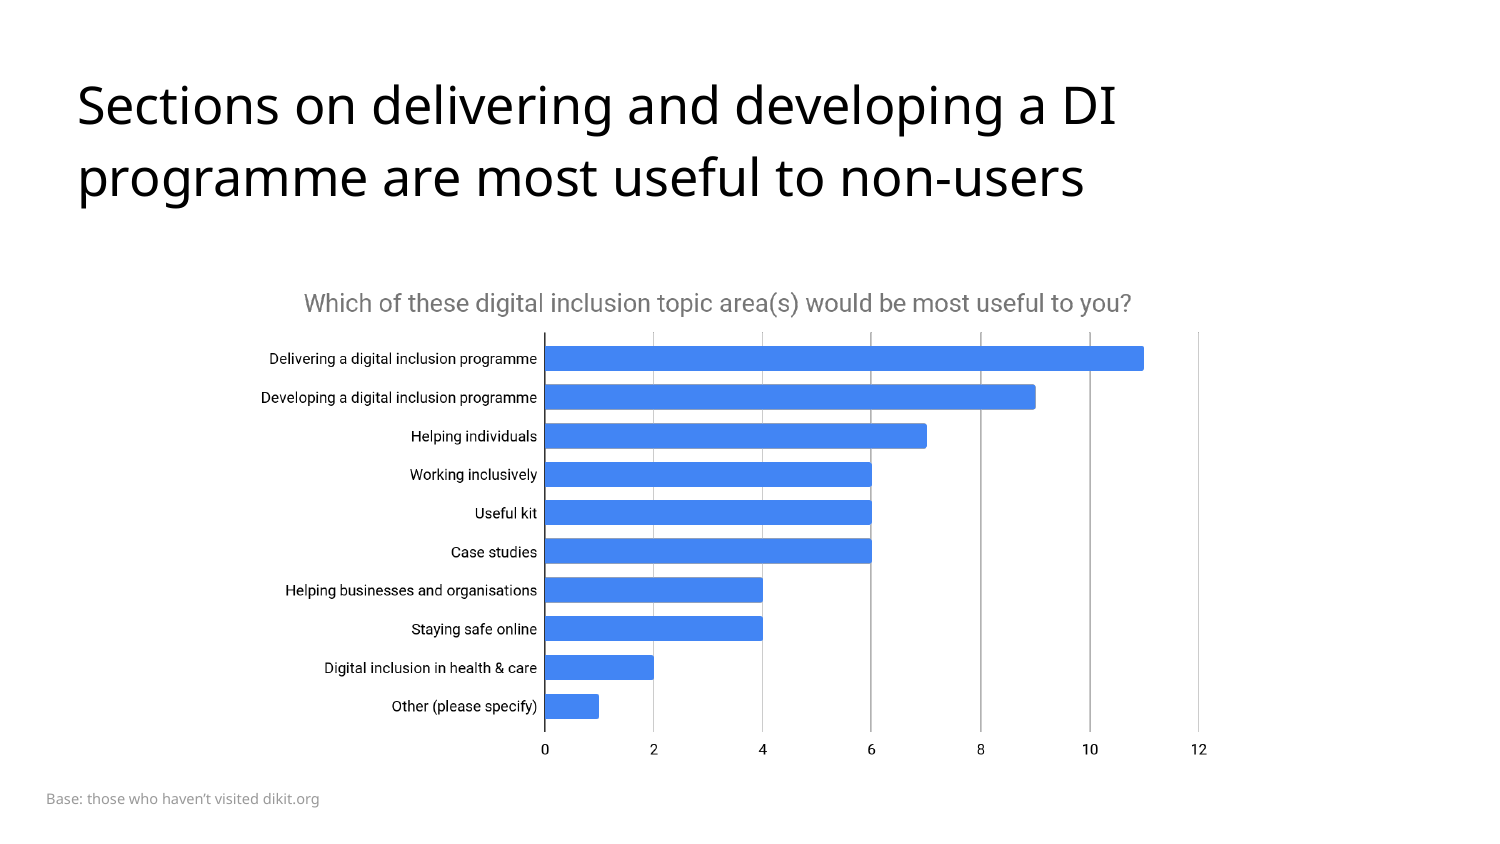

Sections on delivering and developing a DI programme are most useful to non-users
Base: those who haven’t visited dikit.org